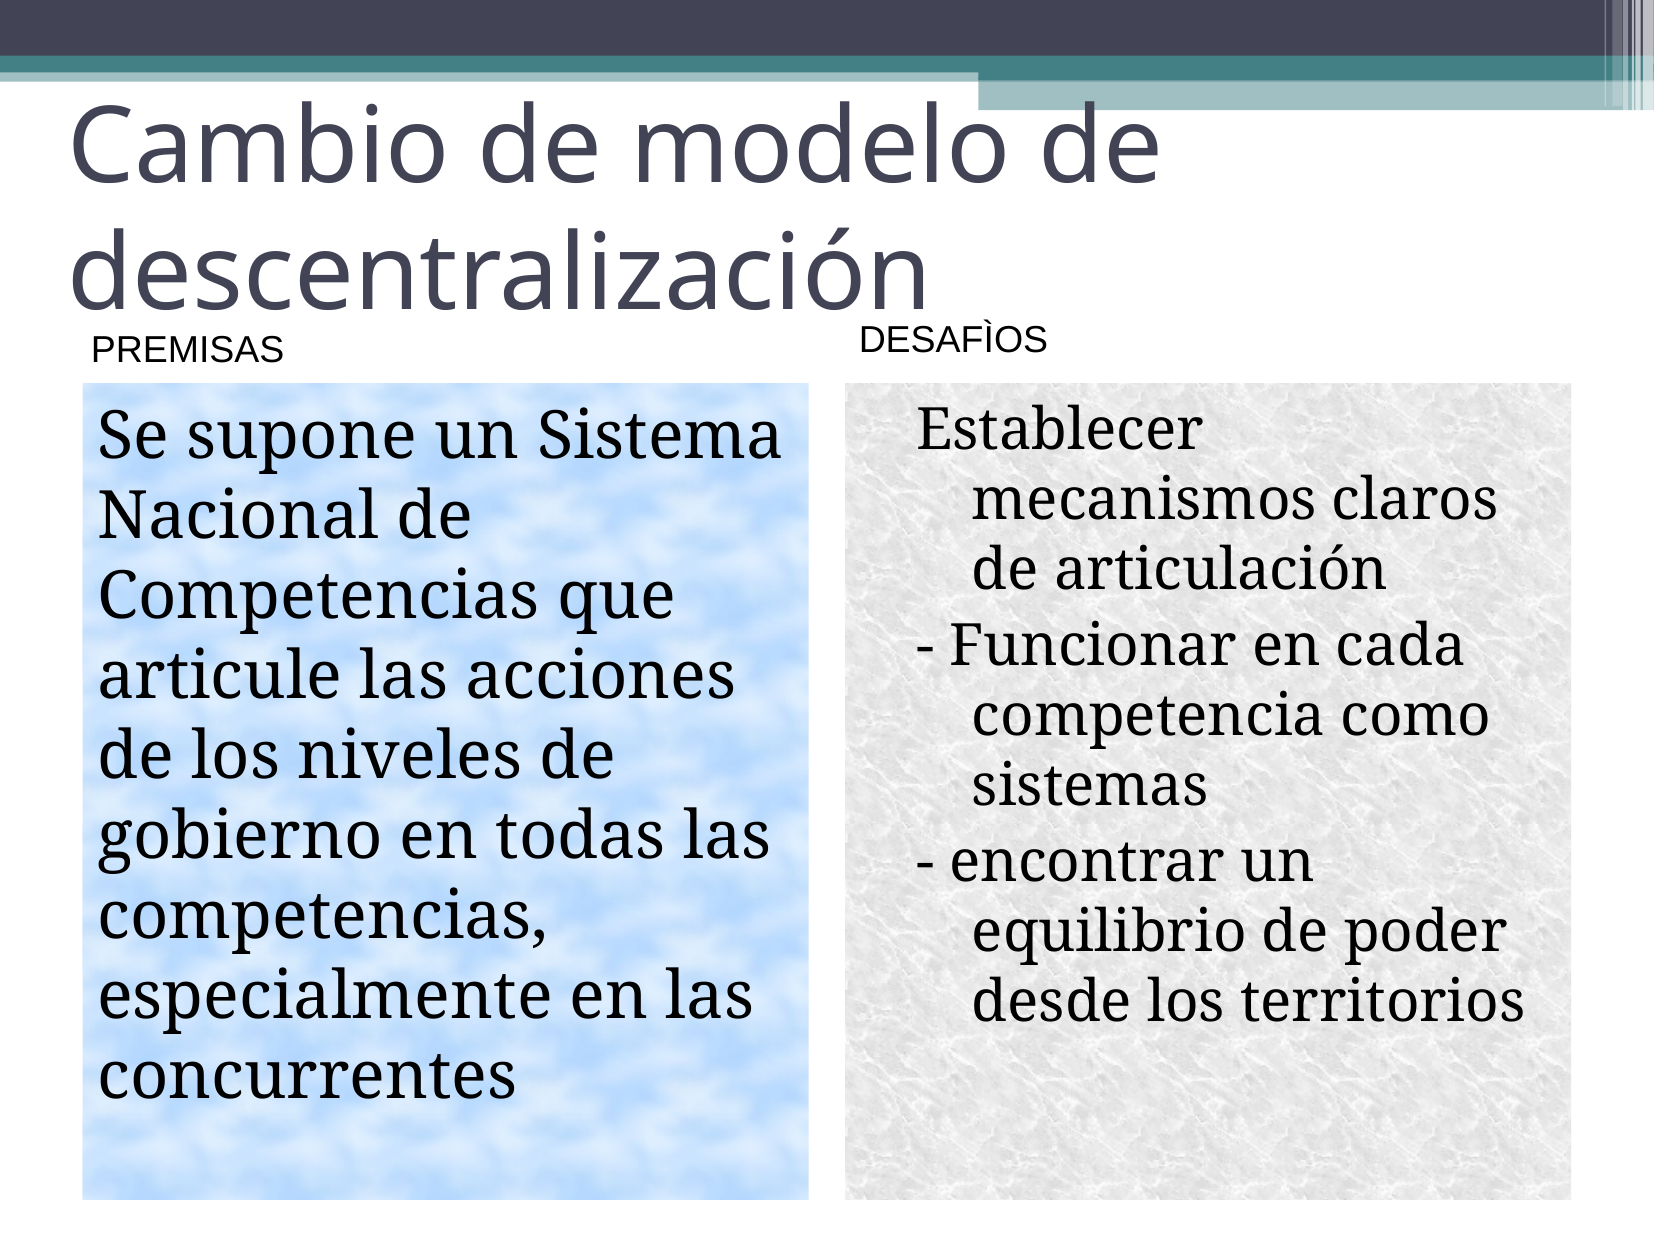

# Cambio de modelo de descentralización
DESAFÌOS
PREMISAS
Se supone un Sistema Nacional de Competencias que articule las acciones de los niveles de gobierno en todas las competencias, especialmente en las concurrentes
Establecer mecanismos claros de articulación
- Funcionar en cada competencia como sistemas
- encontrar un equilibrio de poder desde los territorios